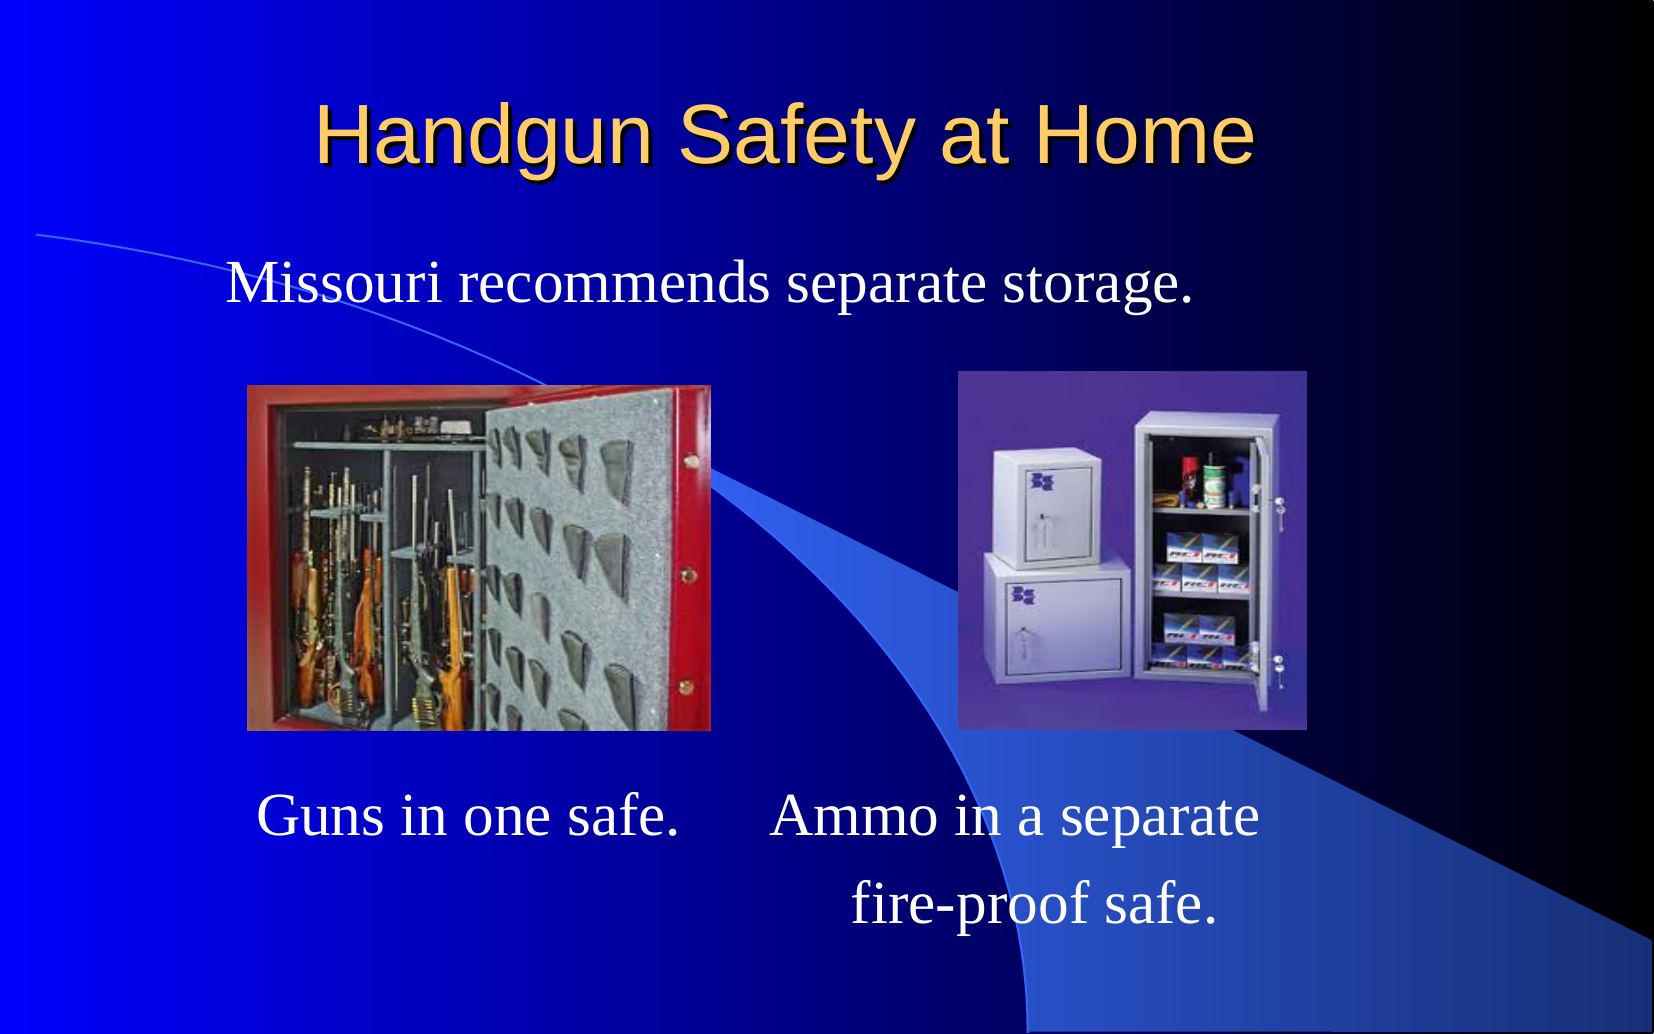

# Handgun Safety at Home
 Missouri recommends separate storage.
 Guns in one safe. Ammo in a separate
 fire-proof safe.